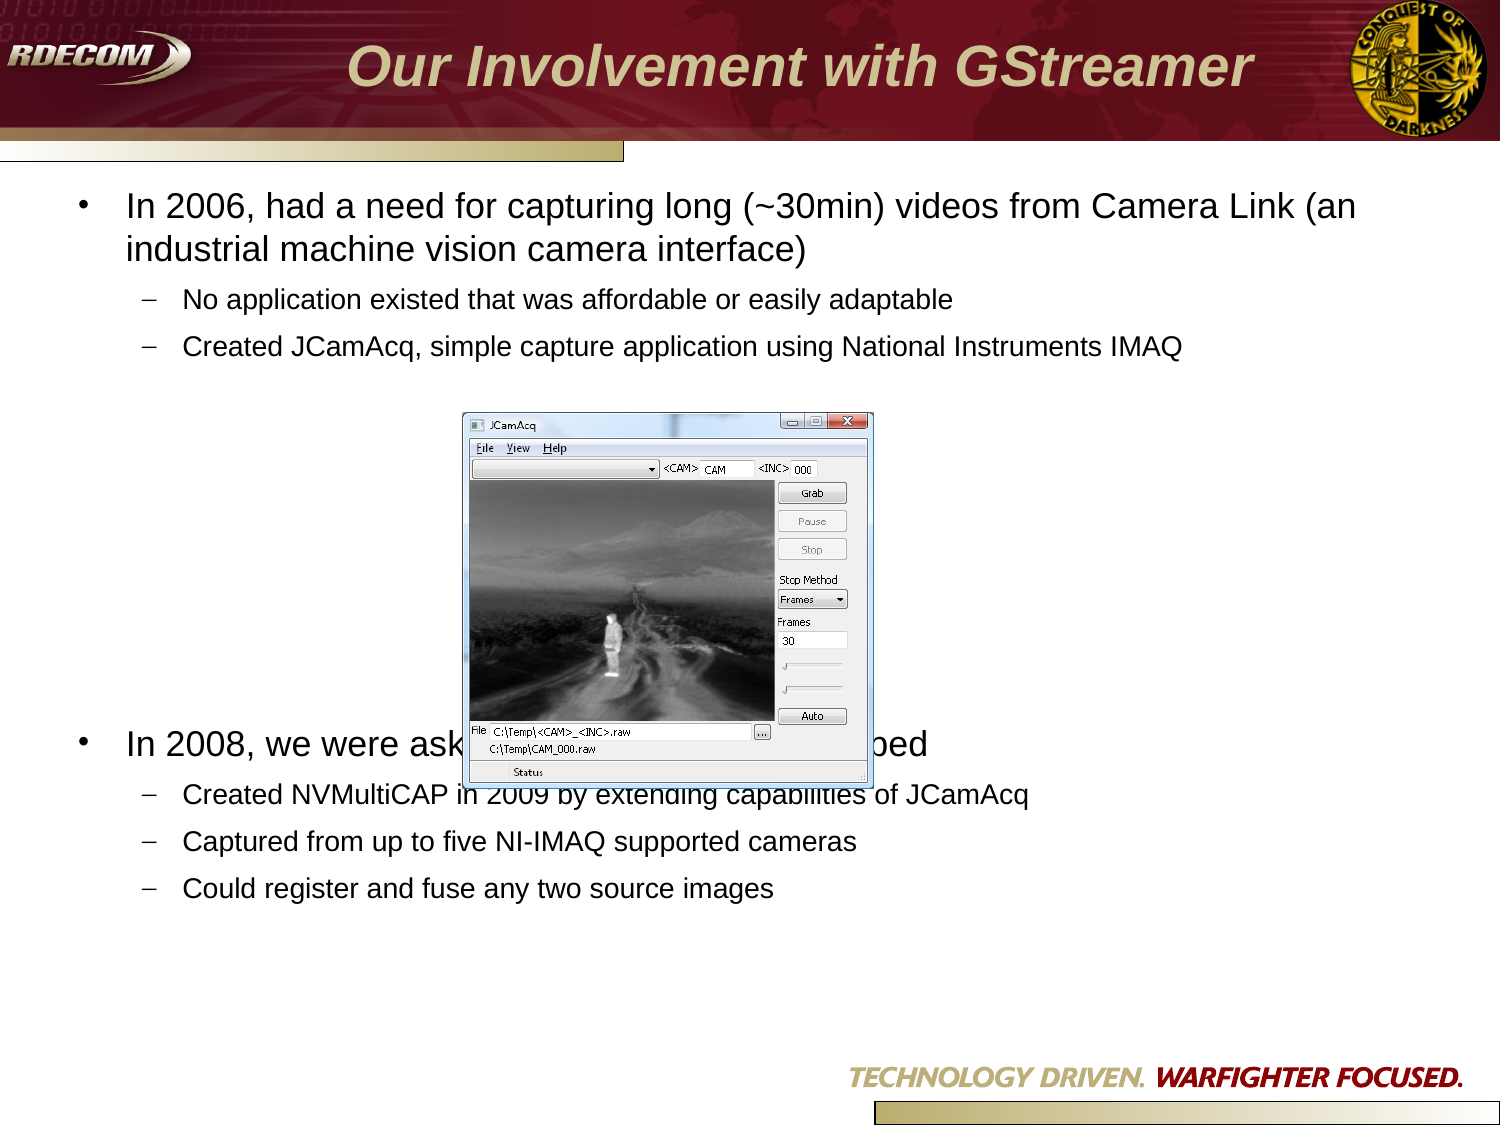

# Our Involvement with GStreamer
In 2006, had a need for capturing long (~30min) videos from Camera Link (an industrial machine vision camera interface)
No application existed that was affordable or easily adaptable
Created JCamAcq, simple capture application using National Instruments IMAQ
In 2008, we were asked to create a fusion test bed
Created NVMultiCAP in 2009 by extending capabilities of JCamAcq
Captured from up to five NI-IMAQ supported cameras
Could register and fuse any two source images